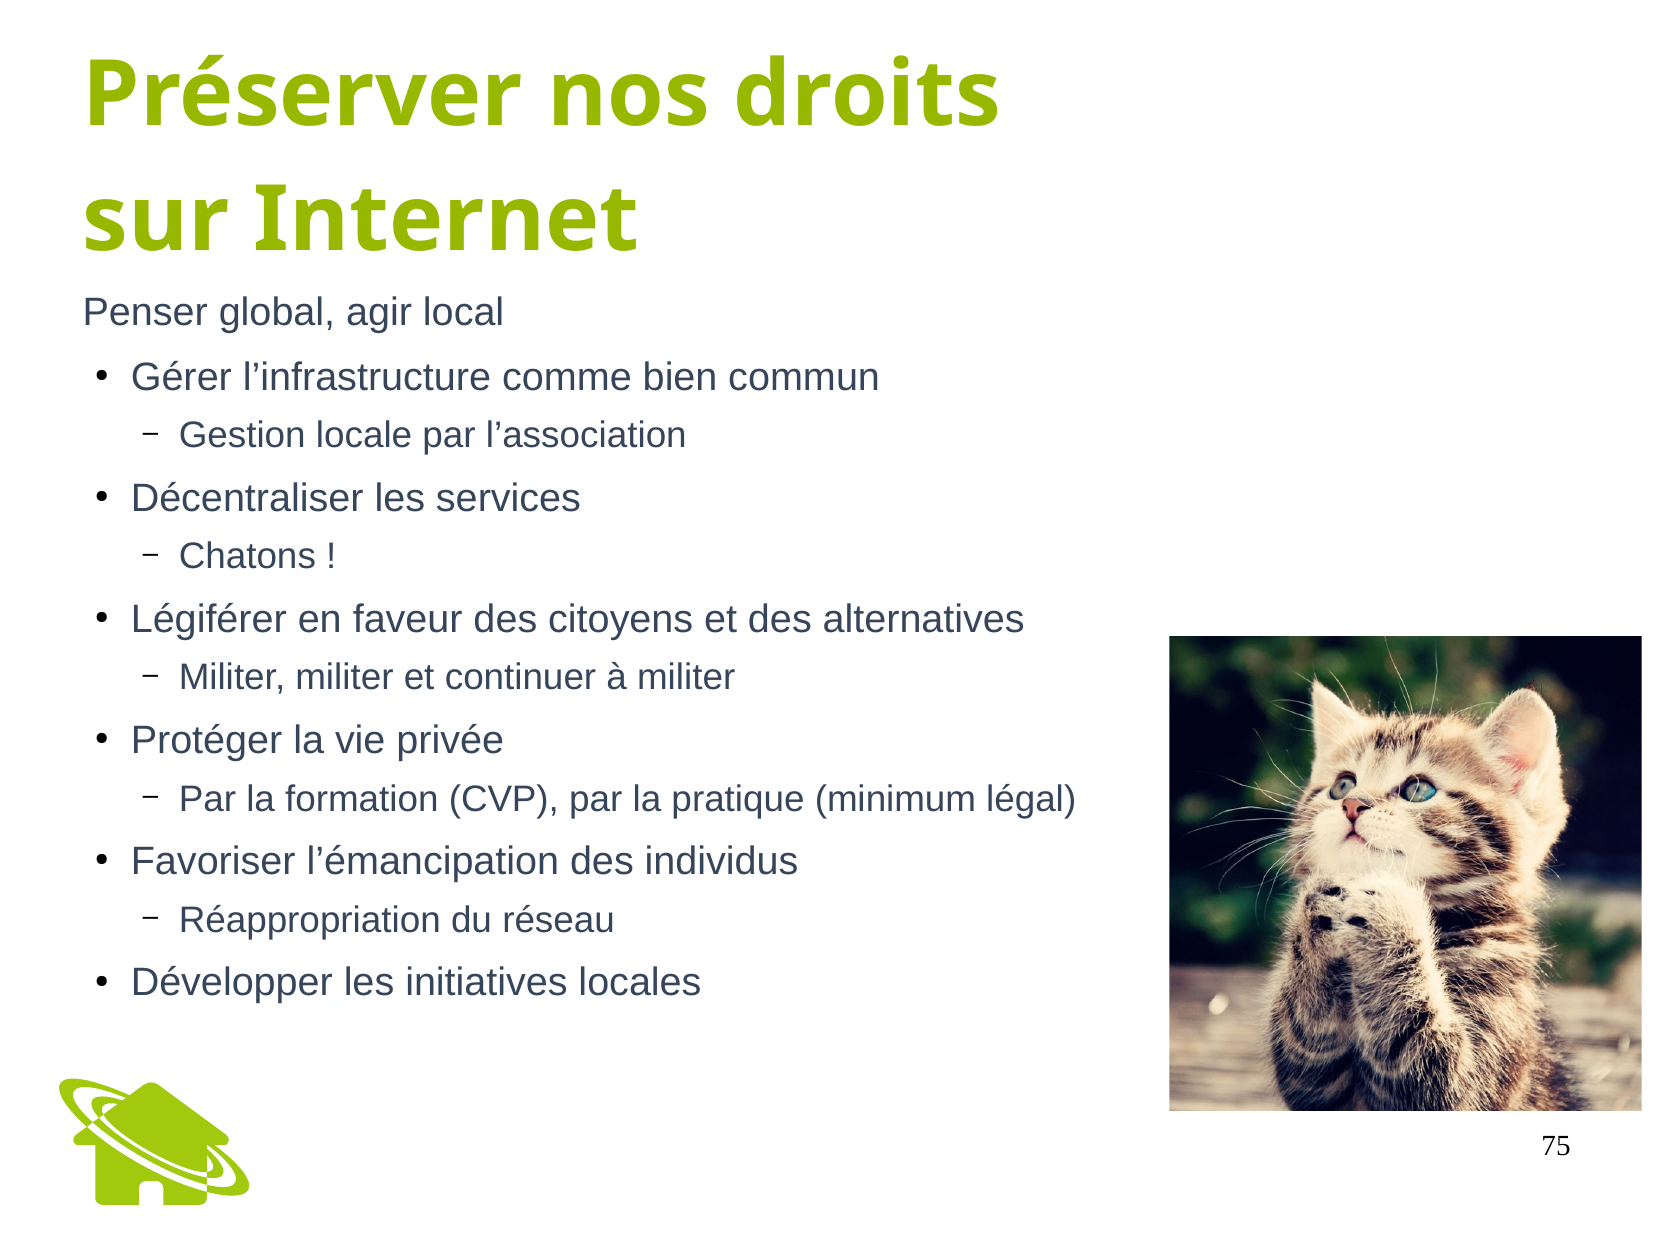

# Préserver nos droits sur Internet
Penser global, agir local
Gérer l’infrastructure comme bien commun
Gestion locale par l’association
Décentraliser les services
Chatons !
Légiférer en faveur des citoyens et des alternatives
Militer, militer et continuer à militer
Protéger la vie privée
Par la formation (CVP), par la pratique (minimum légal)
Favoriser l’émancipation des individus
Réappropriation du réseau
Développer les initiatives locales
75